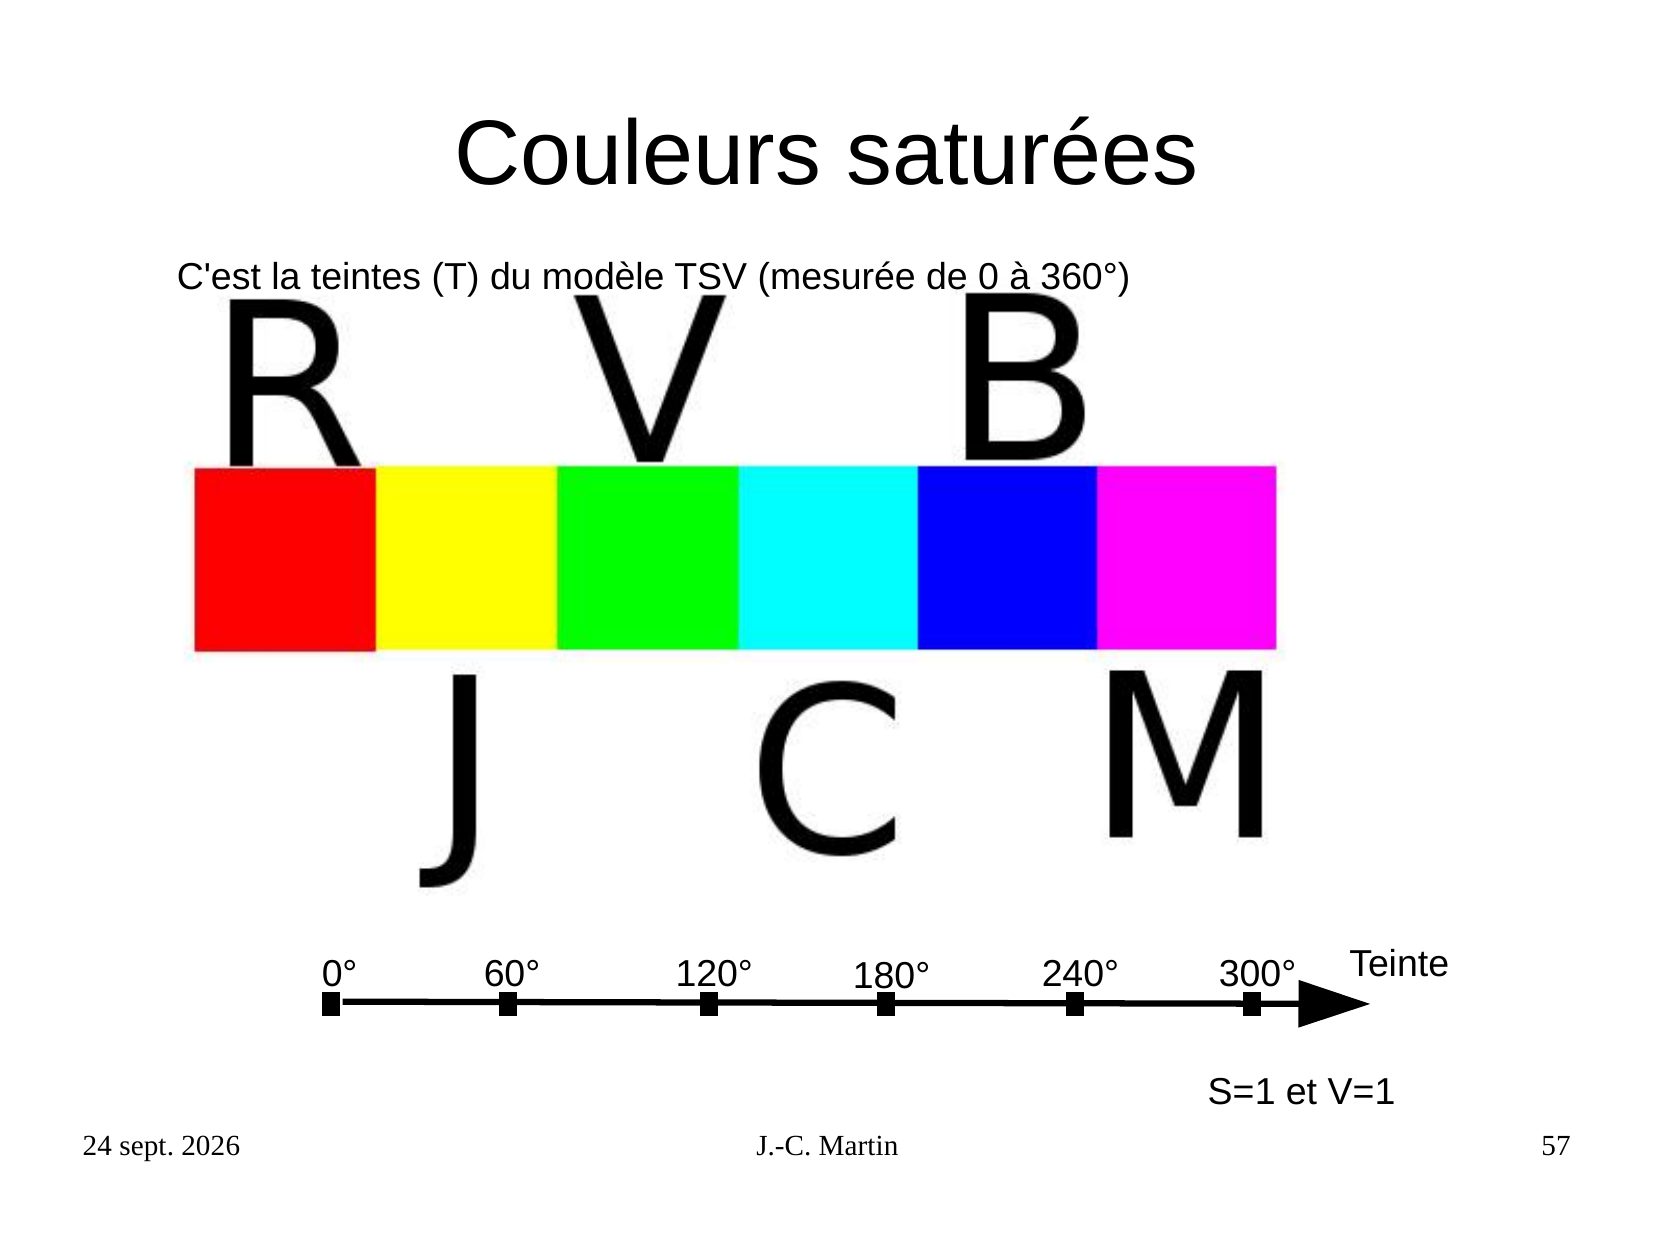

# Couleurs saturées
C'est la teintes (T) du modèle TSV (mesurée de 0 à 360°)
Teinte
0°
60°
120°
240°
300°
180°
S=1 et V=1
J.-C. Martin
57